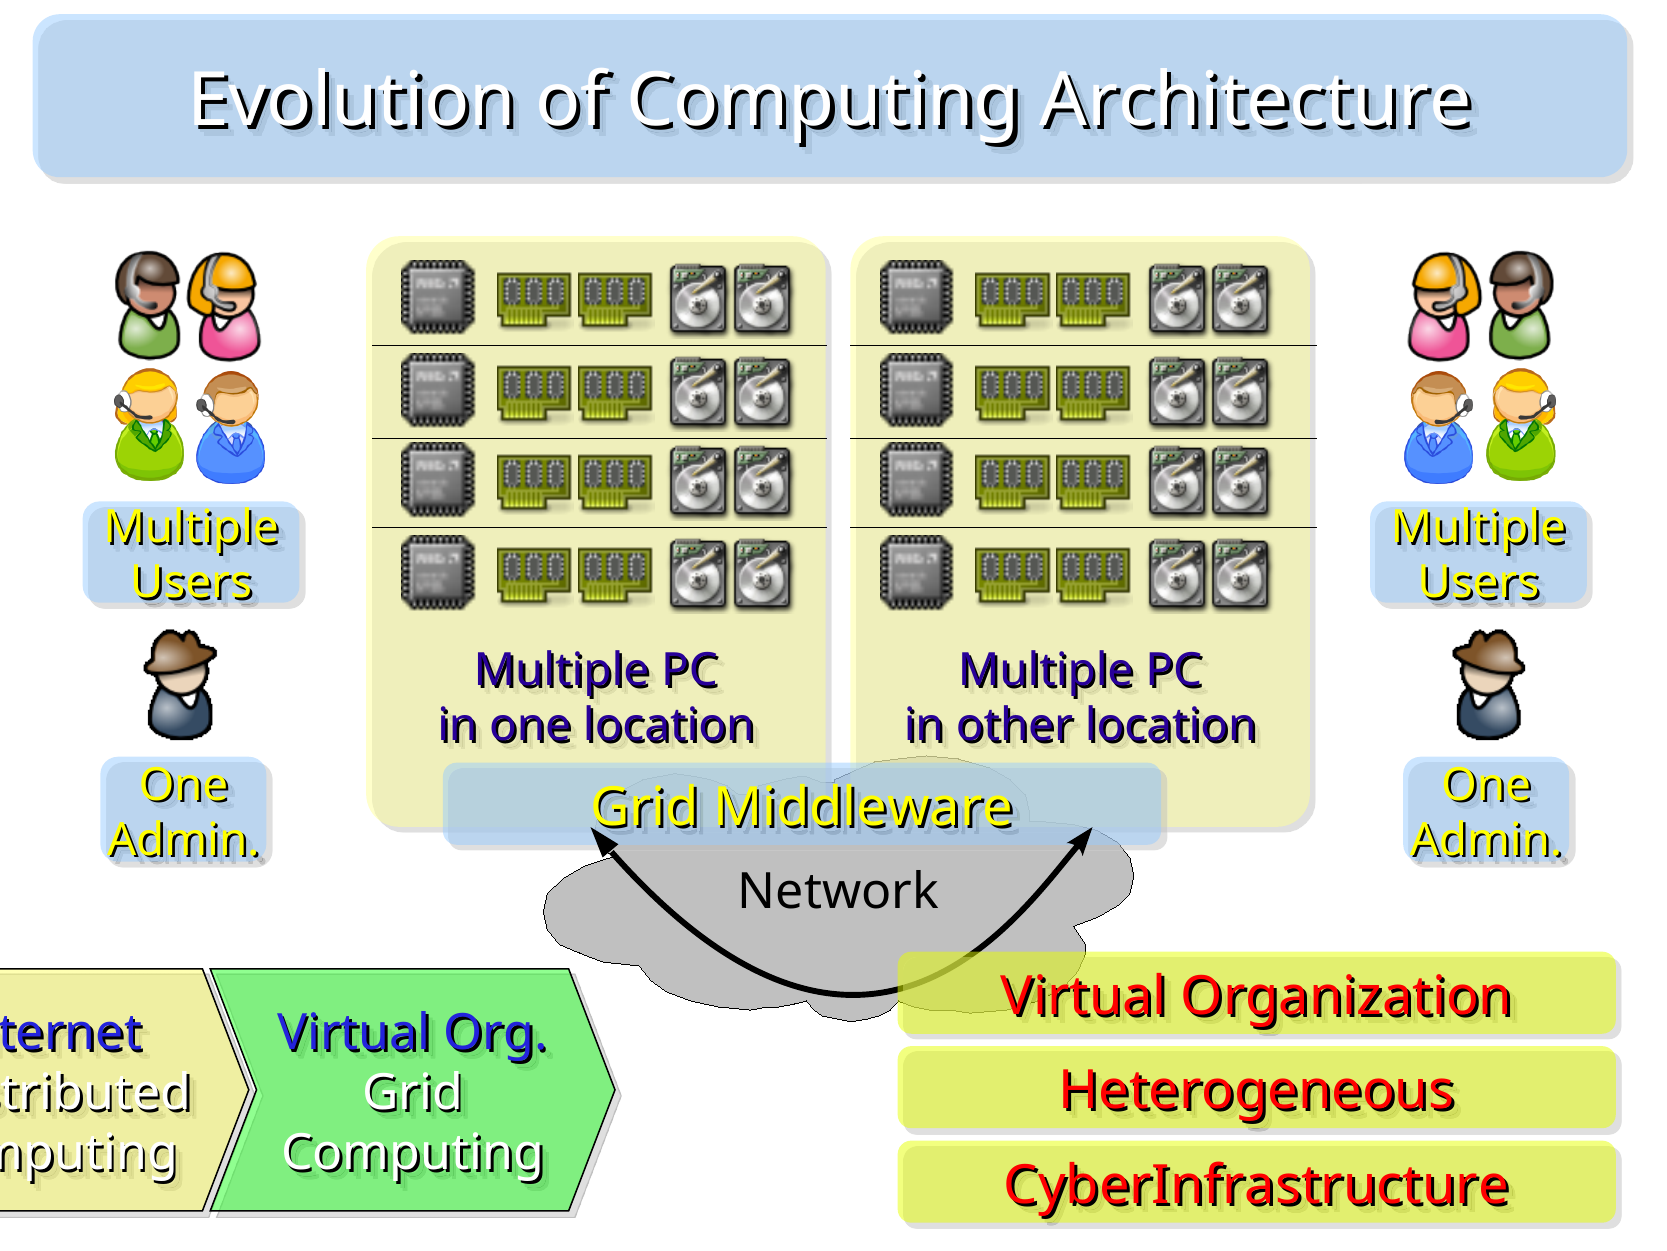

Evolution of Computing Architecture
Multiple PC
in one location
Multiple PC
in other location
Multiple
Users
Multiple
Users
One
Admin.
Network
One
Admin.
Grid Middleware
Virtual Organization
Internet
 Distributed
Computing
Virtual Org.
Grid
Computing
Heterogeneous
CyberInfrastructure